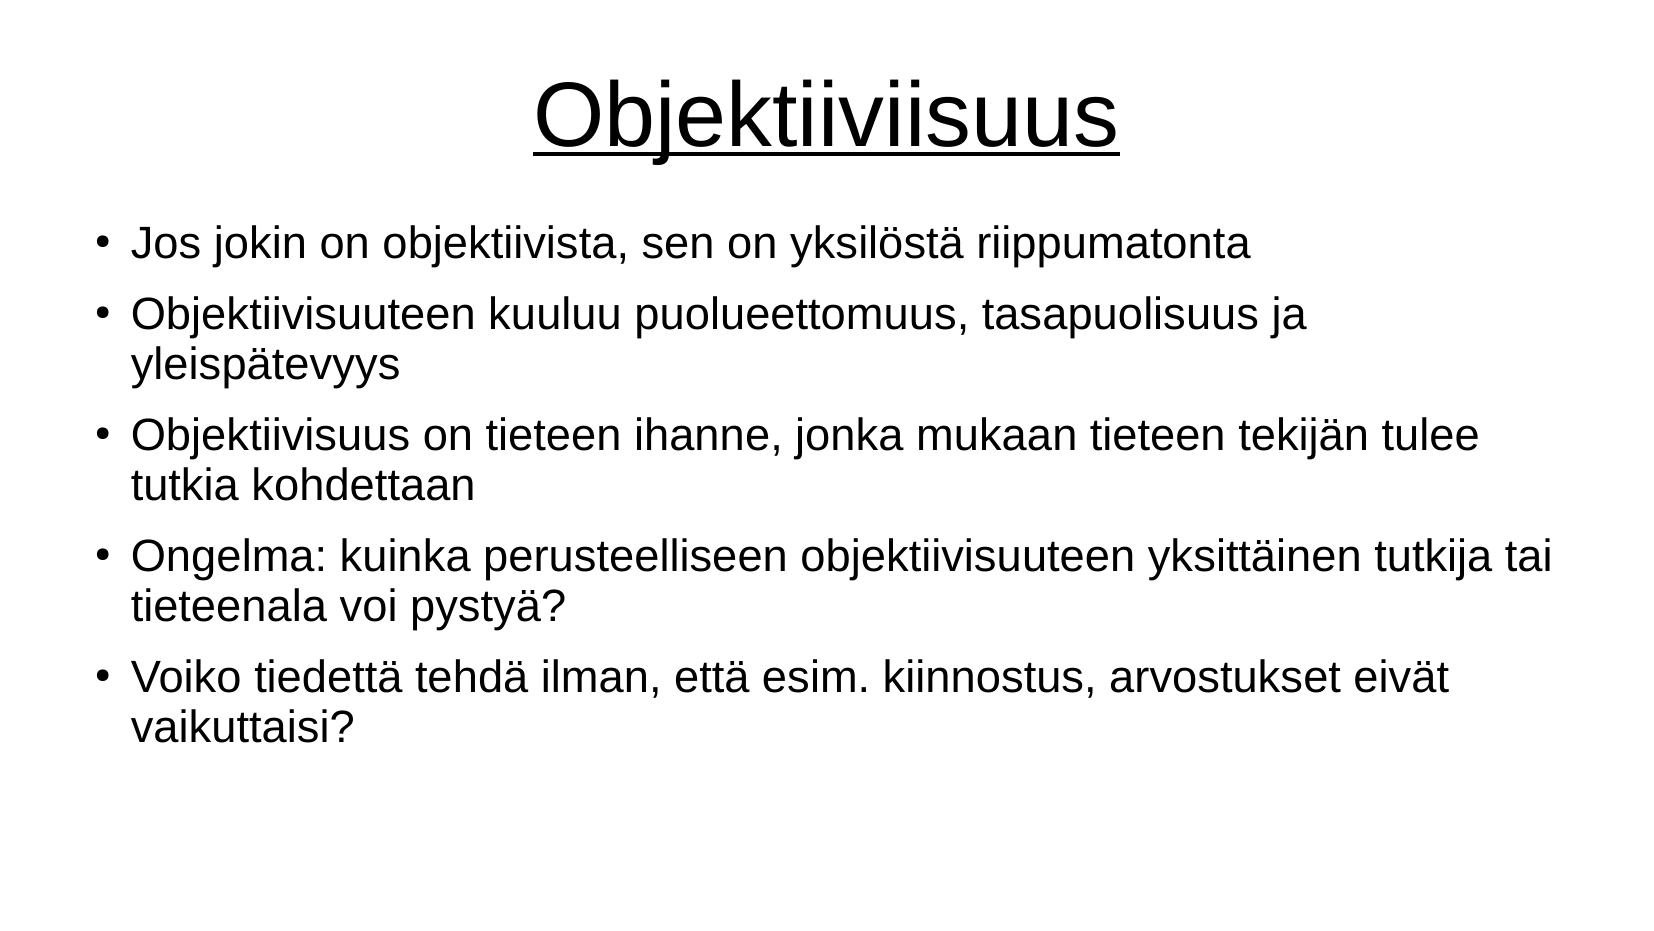

# Objektiiviisuus
Jos jokin on objektiivista, sen on yksilöstä riippumatonta
Objektiivisuuteen kuuluu puolueettomuus, tasapuolisuus ja yleispätevyys
Objektiivisuus on tieteen ihanne, jonka mukaan tieteen tekijän tulee tutkia kohdettaan
Ongelma: kuinka perusteelliseen objektiivisuuteen yksittäinen tutkija tai tieteenala voi pystyä?
Voiko tiedettä tehdä ilman, että esim. kiinnostus, arvostukset eivät vaikuttaisi?